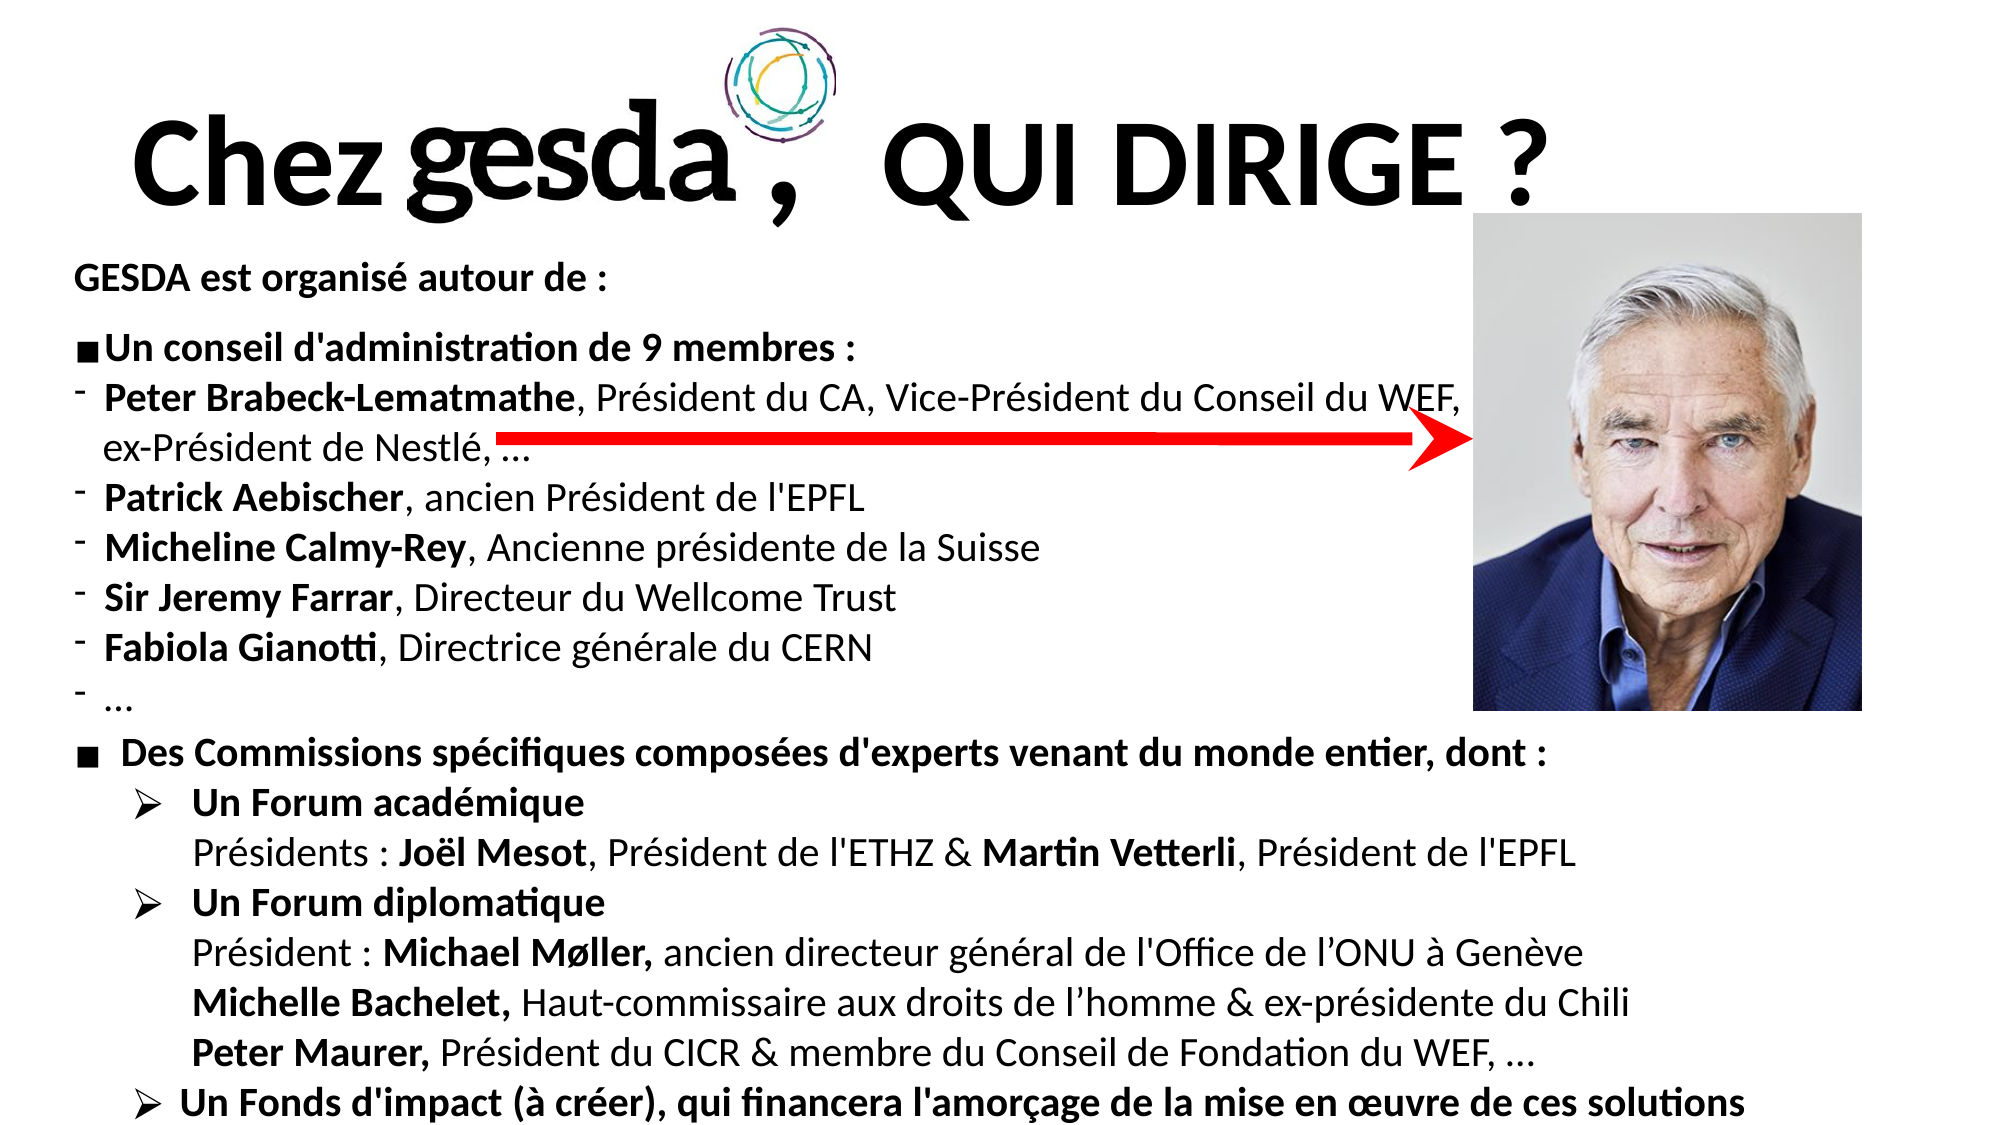

Chez , QUI DIRIGE ?
GESDA est organisé autour de :
Un conseil d'administration de 9 membres :
Peter Brabeck-Lematmathe, Président du CA, Vice-Président du Conseil du WEF,
 ex-Président de Nestlé, …
Patrick Aebischer, ancien Président de l'EPFL
Micheline Calmy-Rey, Ancienne présidente de la Suisse
Sir Jeremy Farrar, Directeur du Wellcome Trust
Fabiola Gianotti, Directrice générale du CERN
…
Des Commissions spécifiques composées d'experts venant du monde entier, dont :
Un Forum académique
 	Présidents : Joël Mesot, Président de l'ETHZ & Martin Vetterli, Président de l'EPFL
Un Forum diplomatique
 	Président : Michael Møller, ancien directeur général de l'Office de l’ONU à Genève
	Michelle Bachelet, Haut-commissaire aux droits de l’homme & ex-présidente du Chili
	Peter Maurer, Président du CICR & membre du Conseil de Fondation du WEF, …
Un Fonds d'impact (à créer), qui financera l'amorçage de la mise en œuvre de ces solutions